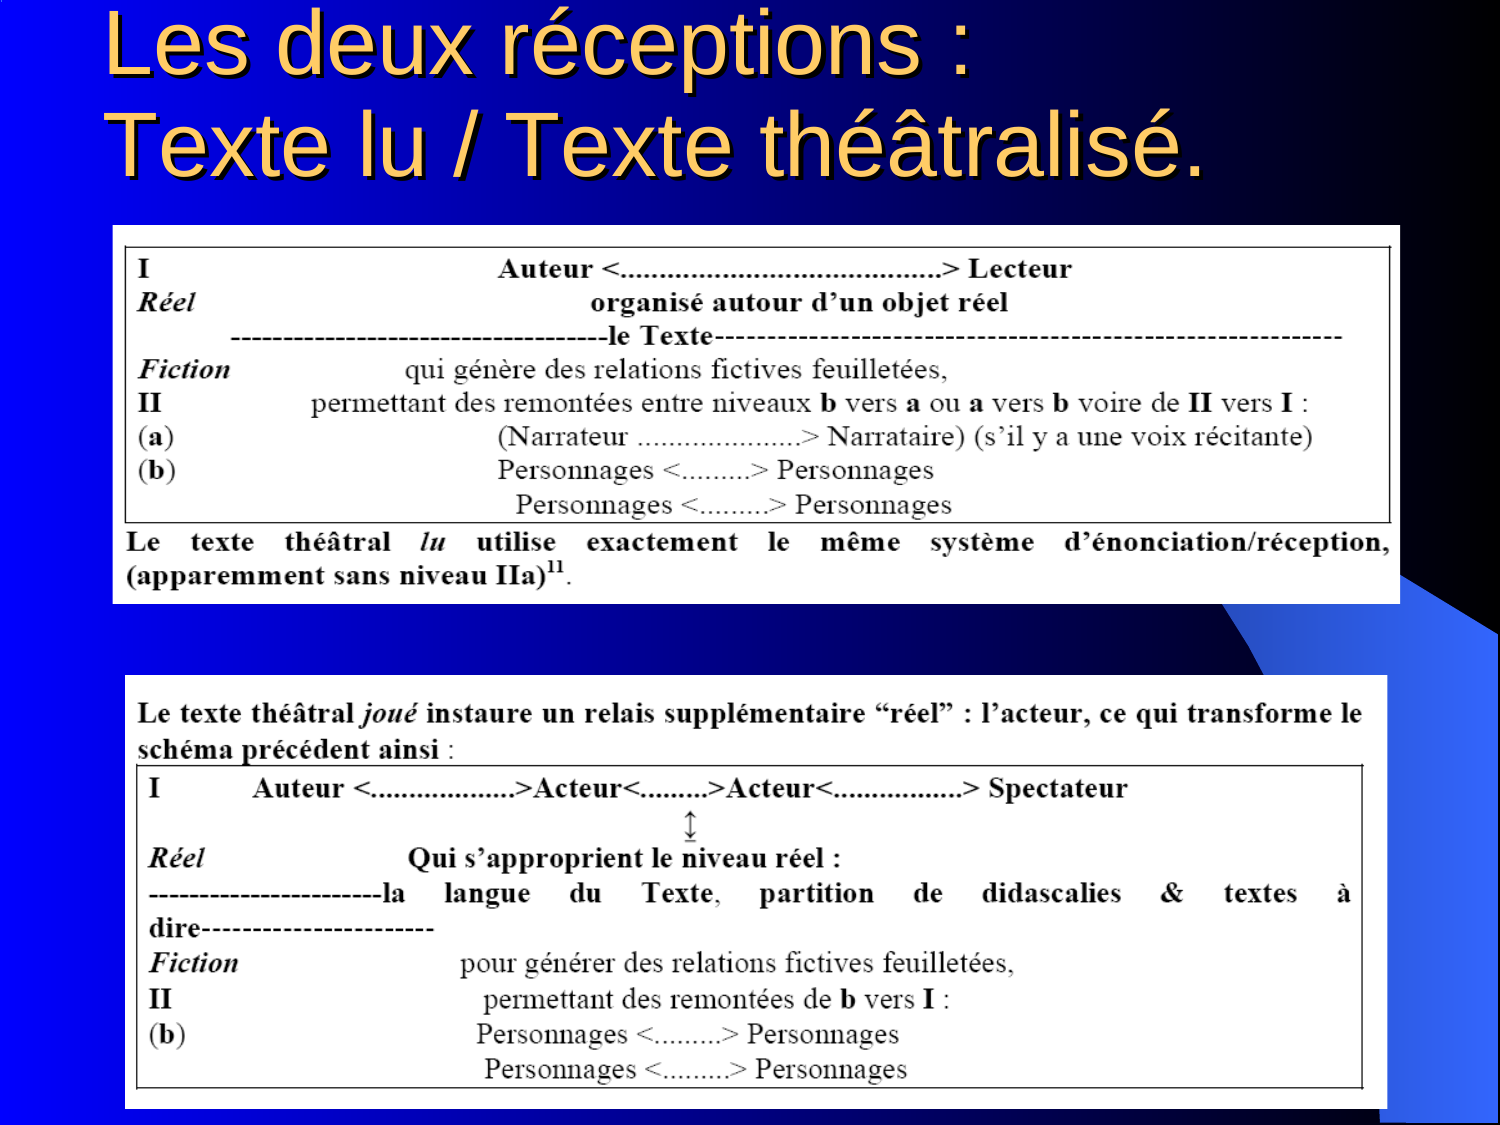

# Les deux réceptions : Texte lu / Texte théâtralisé.